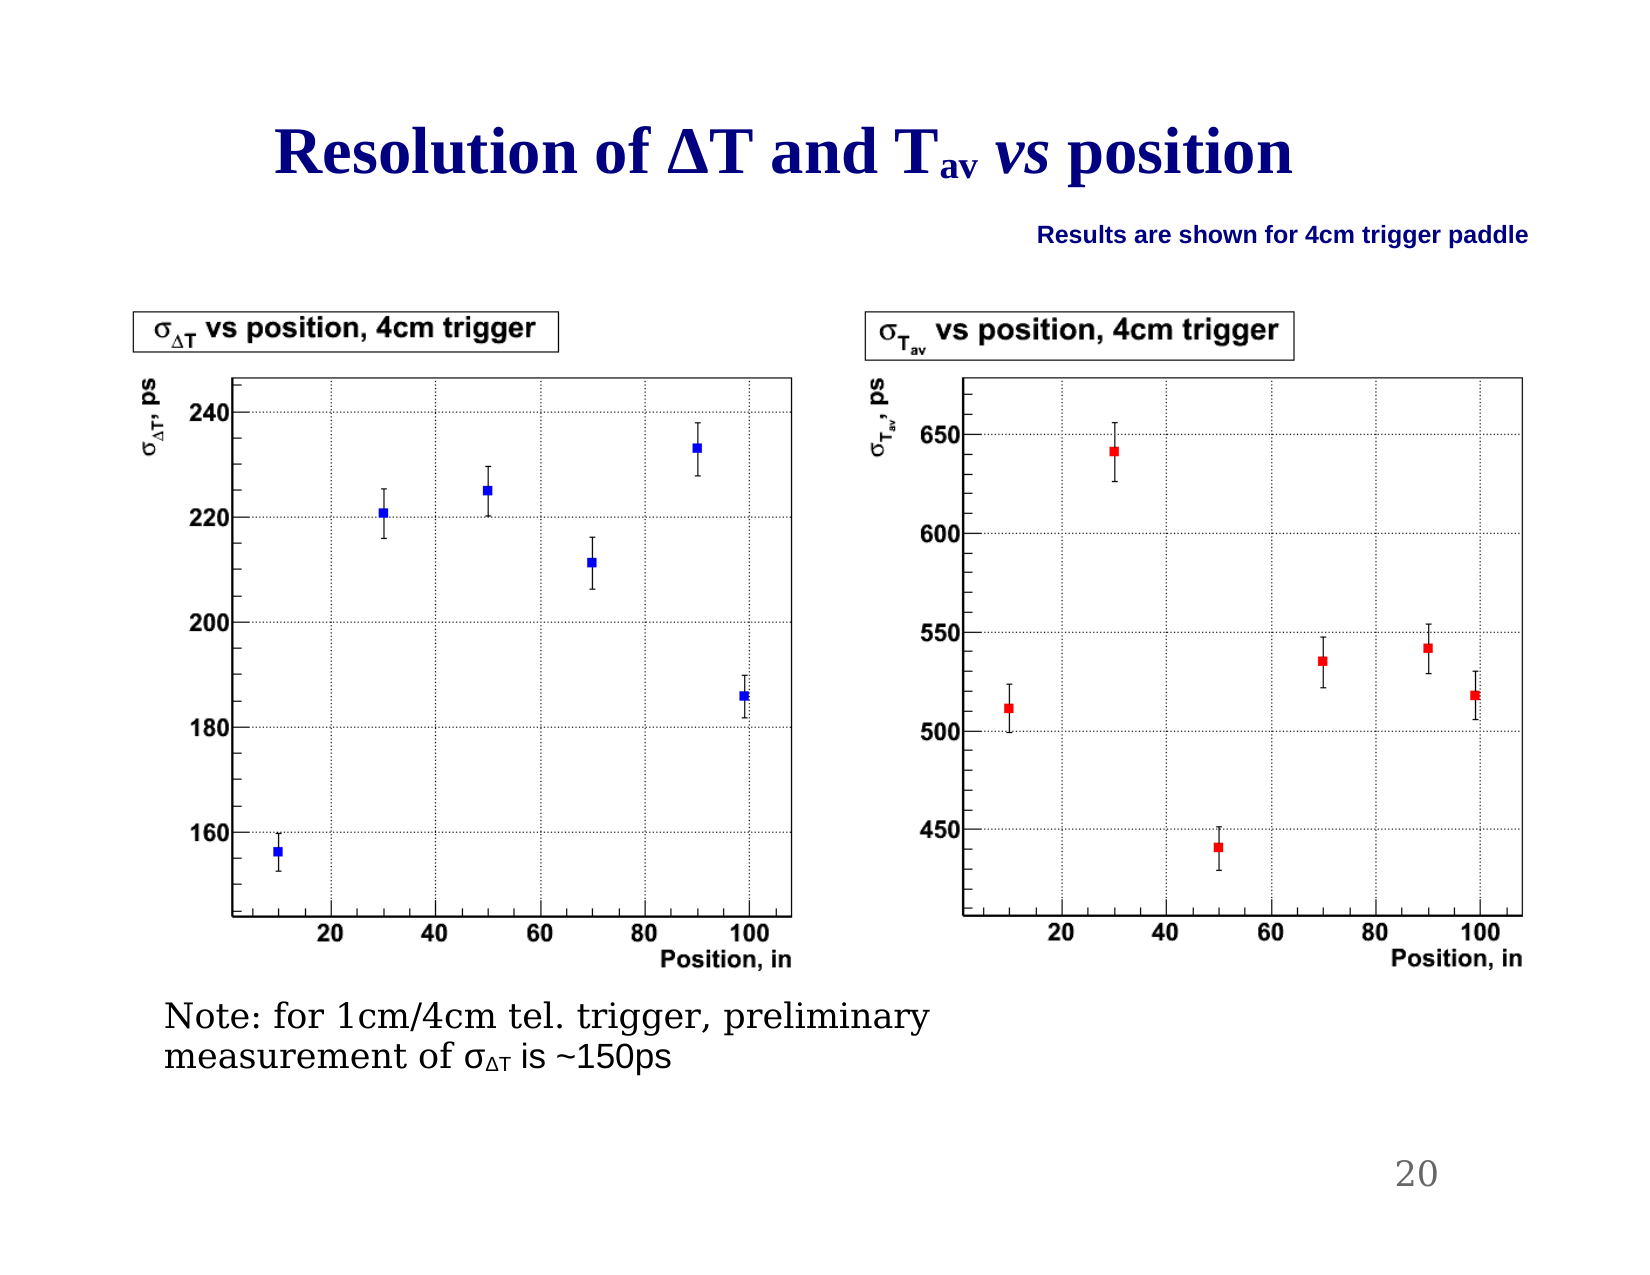

Resolution of ΔT and Tav vs position
Results are shown for 4cm trigger paddle
Note: for 1cm/4cm tel. trigger, preliminary
measurement of σΔT is ~150ps